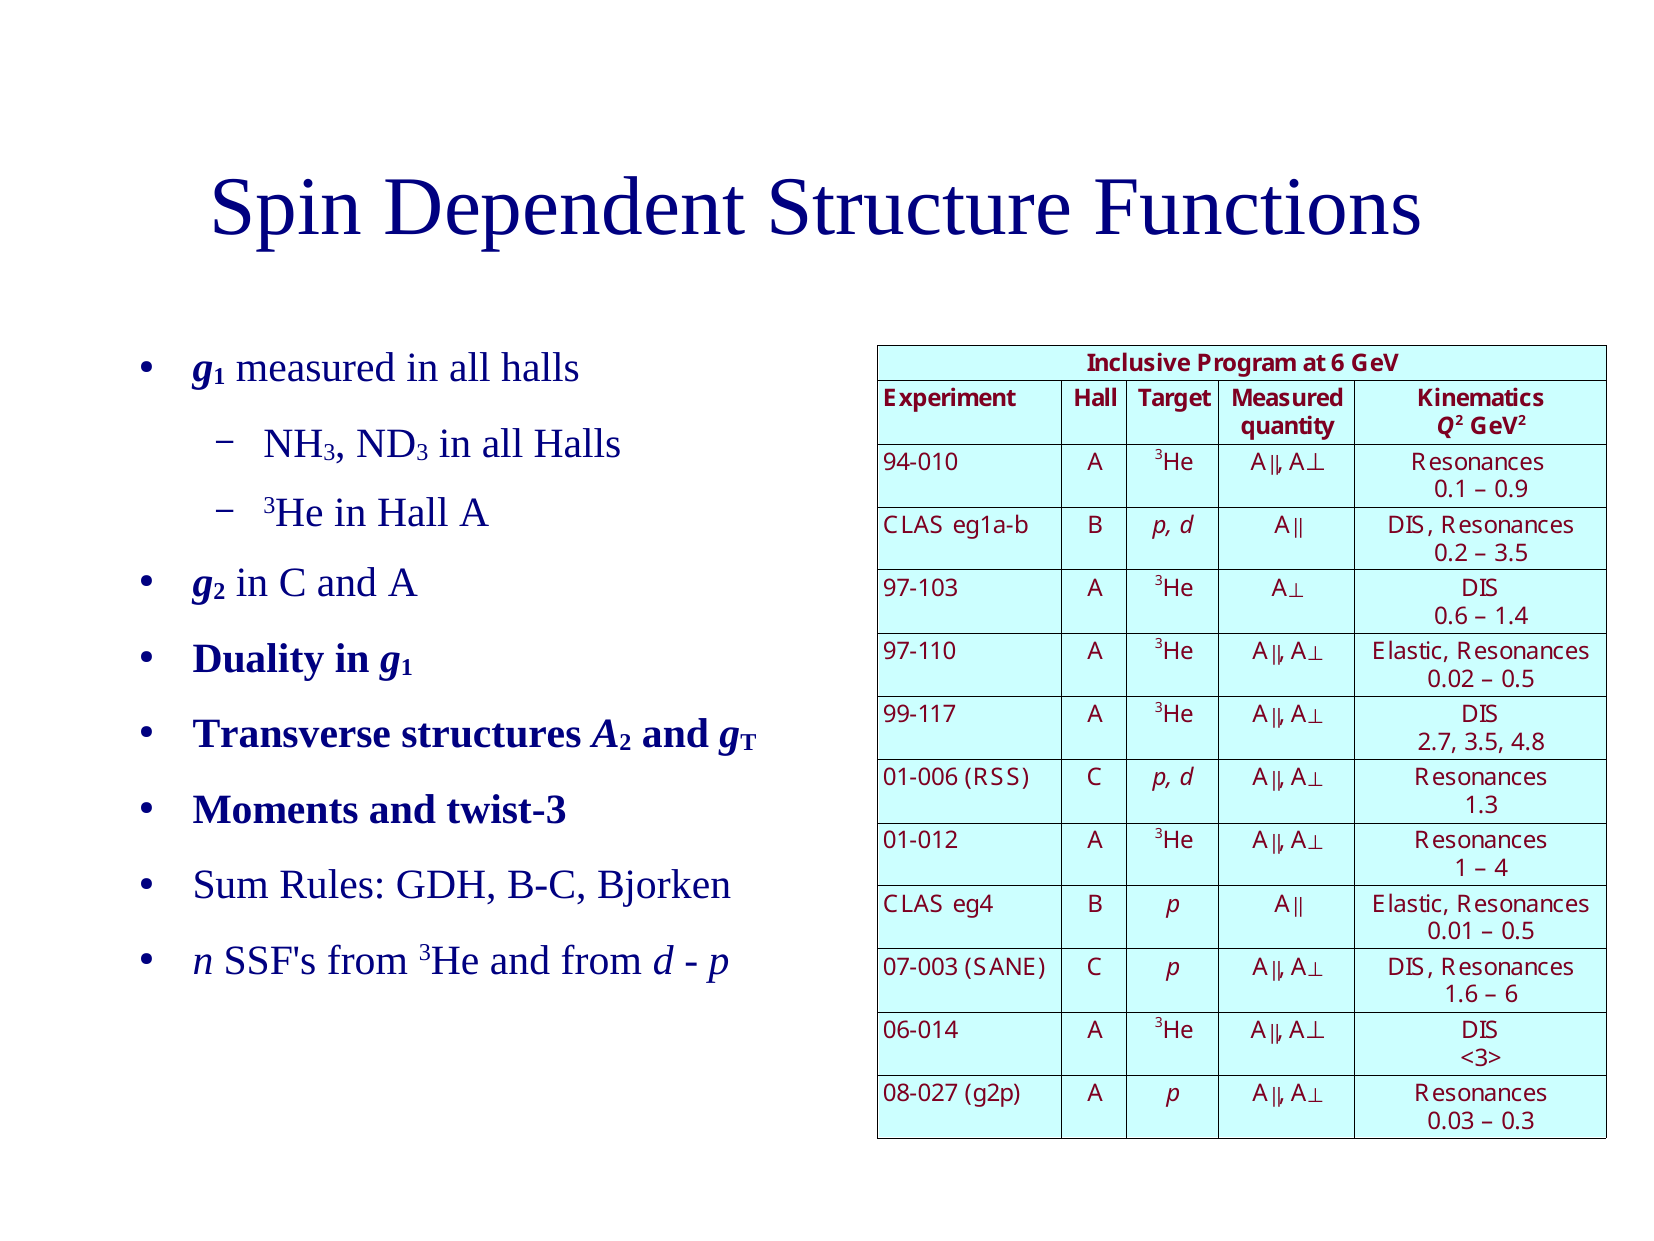

# Spin Dependent Structure Functions
g1 measured in all halls
NH3, ND3 in all Halls
3He in Hall A
g2 in C and A
Duality in g1
Transverse structures A2 and gT
Moments and twist-3
Sum Rules: GDH, B-C, Bjorken
n SSF's from 3He and from d - p